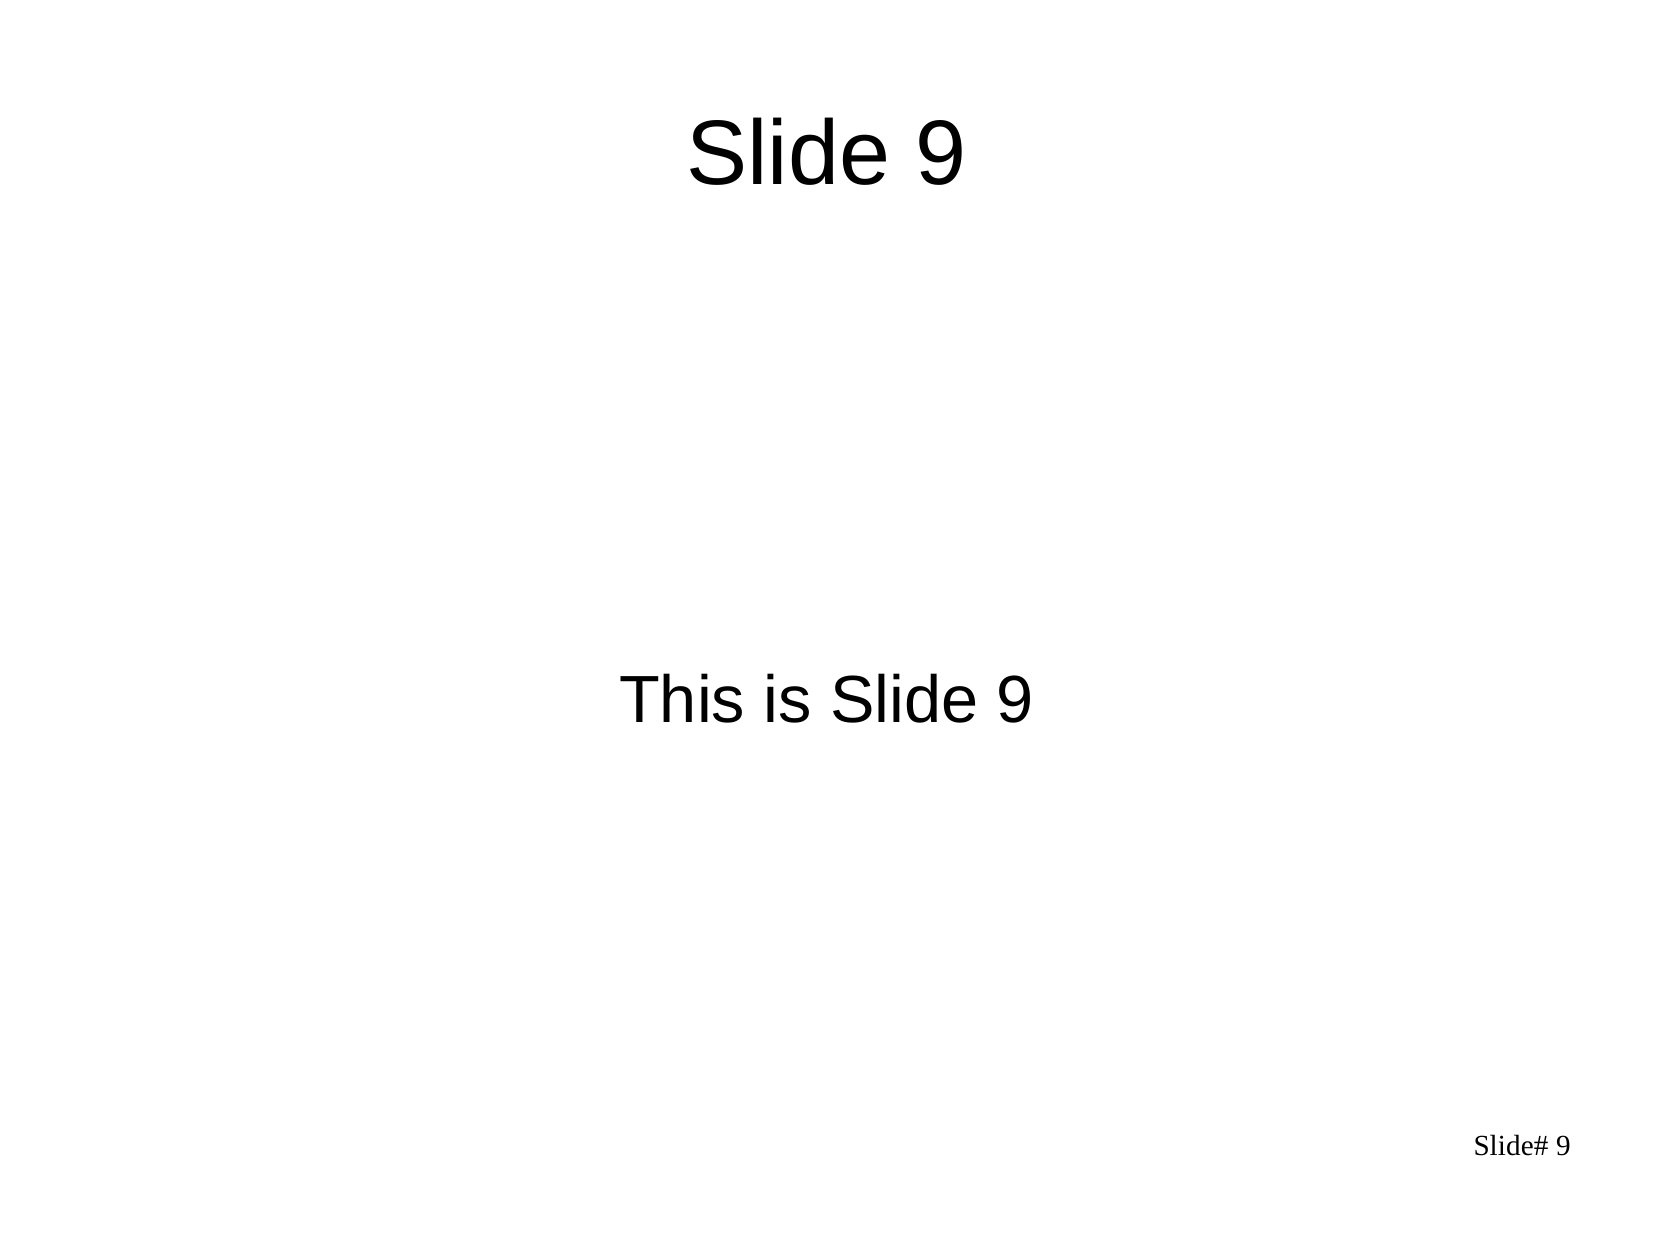

# Slide 9
This is Slide 9
9